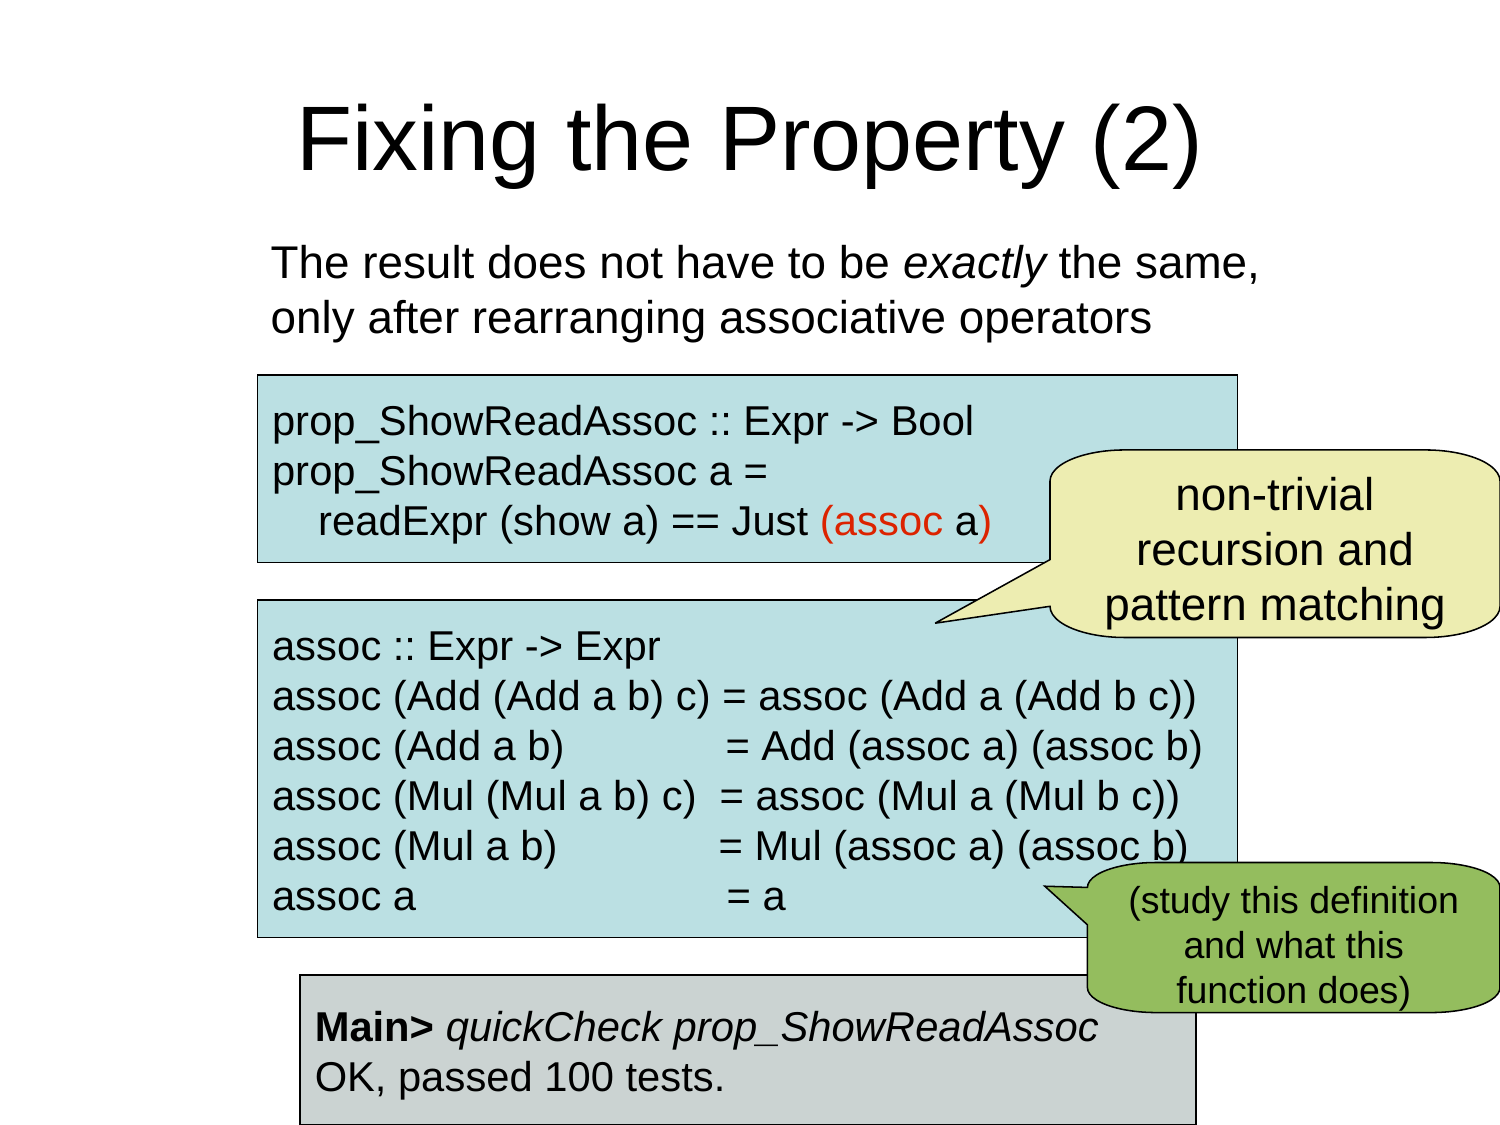

# Fixing the Property (2)
The result does not have to be exactly the same,
only after rearranging associative operators
prop_ShowReadAssoc :: Expr -> Bool
prop_ShowReadAssoc a =
 readExpr (show a) == Just (assoc a)
non-trivial recursion and pattern matching
assoc :: Expr -> Expr
assoc (Add (Add a b) c) = assoc (Add a (Add b c))
assoc (Add a b) = Add (assoc a) (assoc b)
assoc (Mul (Mul a b) c) = assoc (Mul a (Mul b c))
assoc (Mul a b) = Mul (assoc a) (assoc b)
assoc a = a
(study this definition and what this function does)
Main> quickCheck prop_ShowReadAssoc
OK, passed 100 tests.